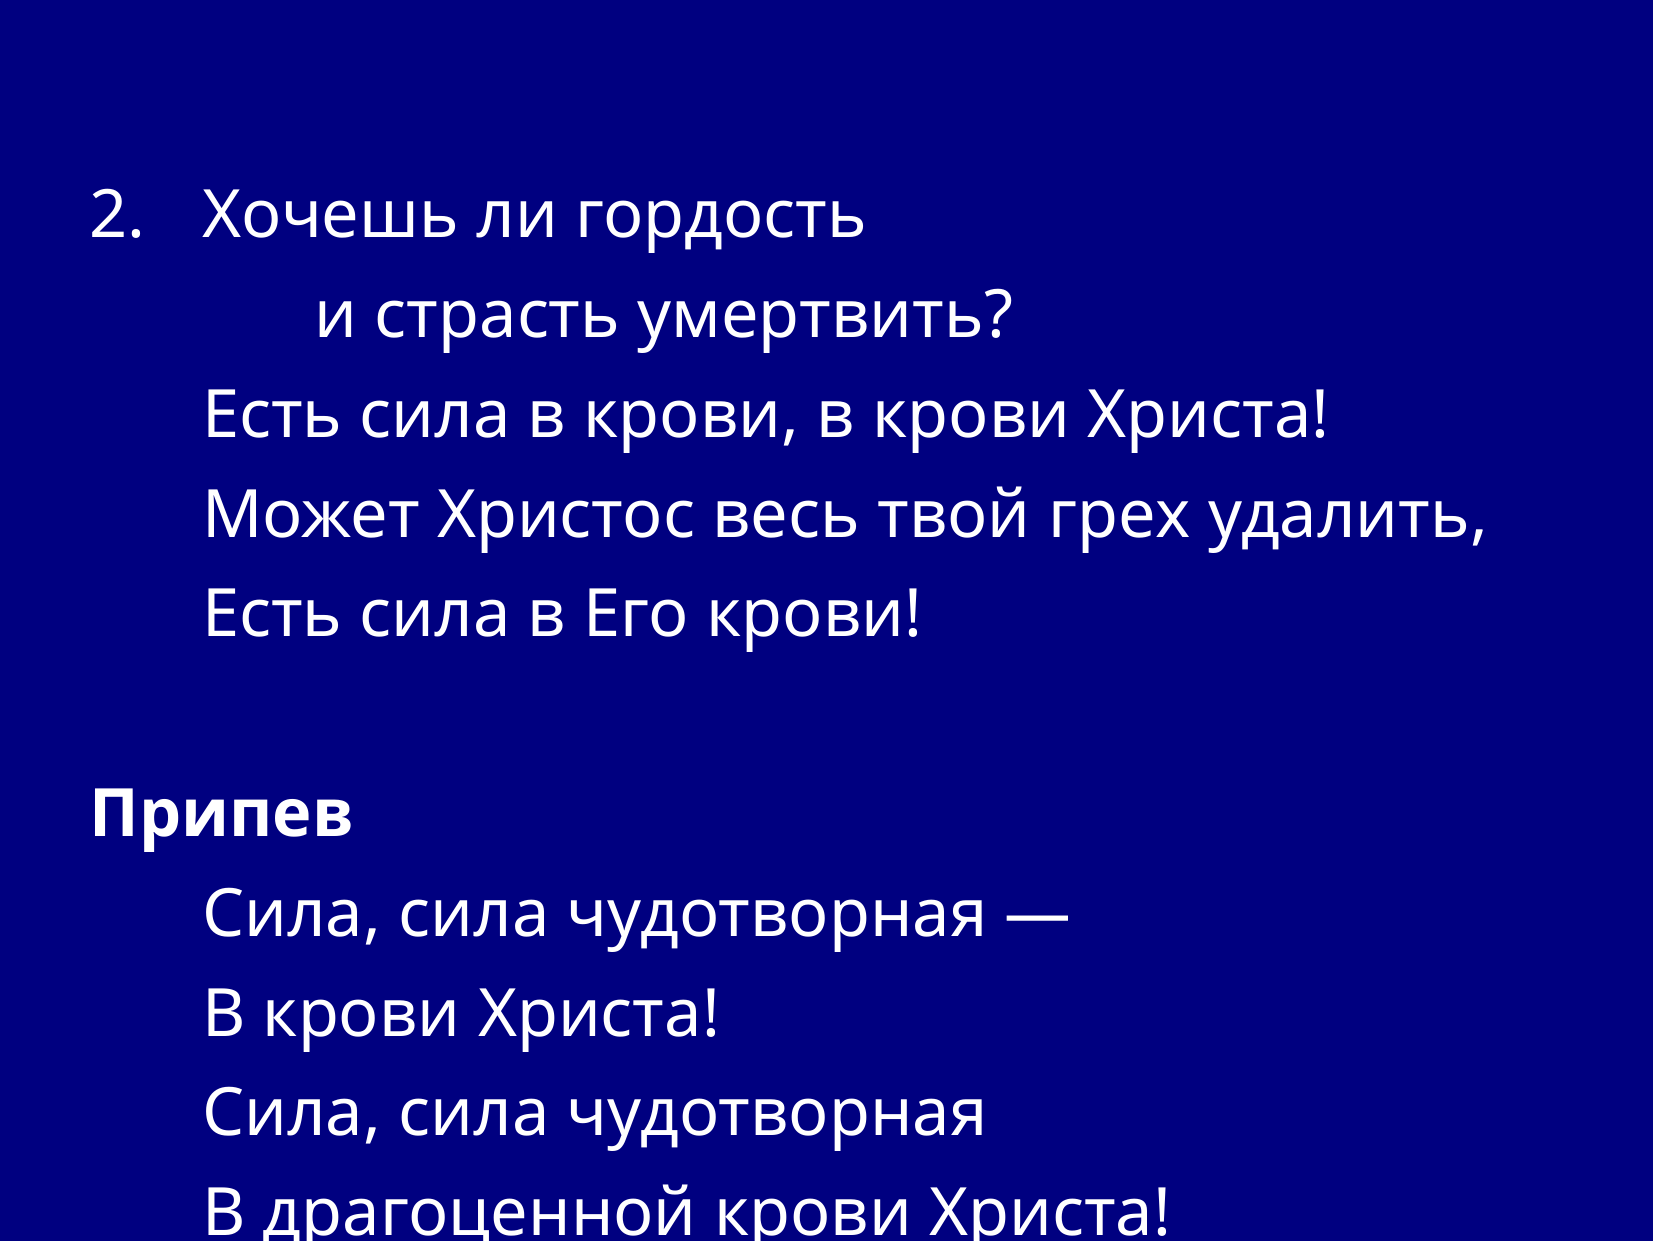

2.	Хочешь ли гордость
		и страсть умертвить?
	Есть сила в крови, в крови Христа!
	Может Христос весь твой грех удалить,
	Есть сила в Его крови!
Припев
	Сила, сила чудотворная —
	В крови Христа!
	Сила, сила чудотворная
	В драгоценной крови Христа!